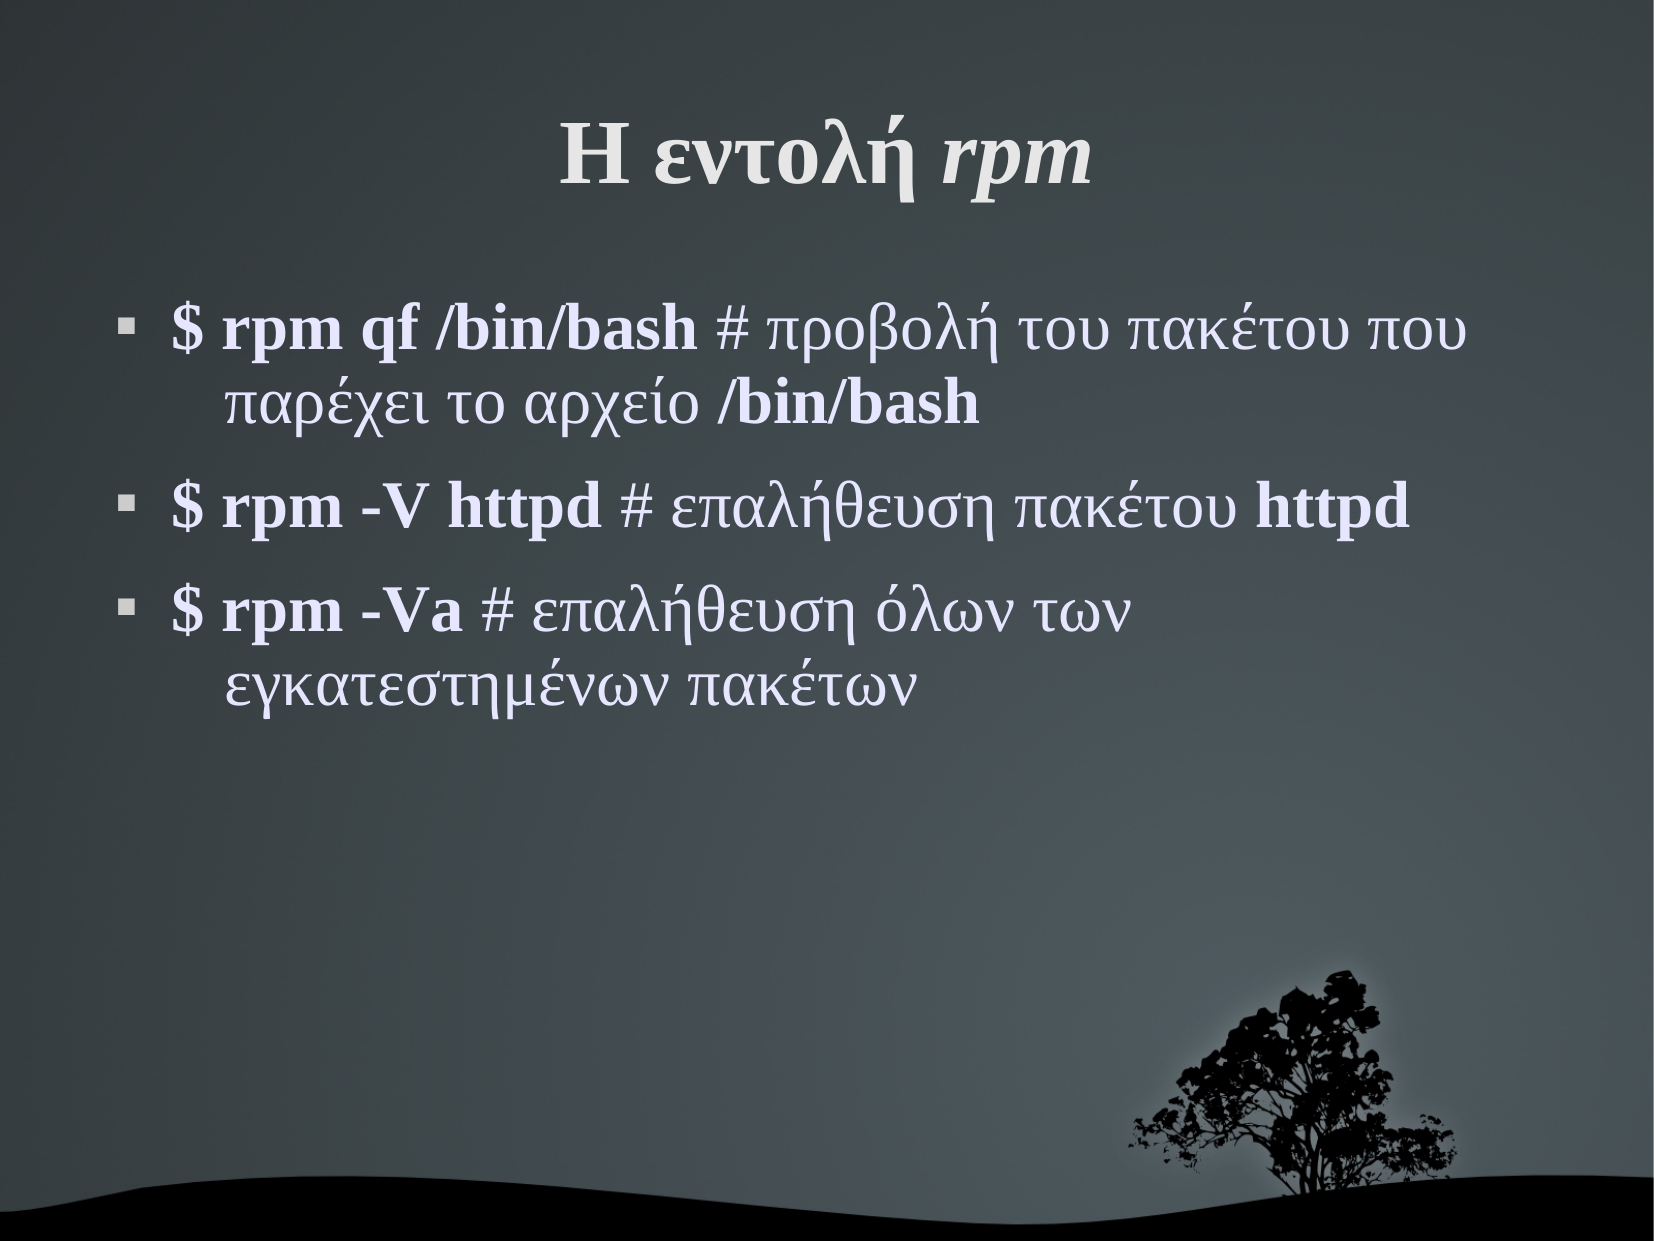

Η εντολή rpm
# $ rpm qf /bin/bash # προβολή του πακέτου που παρέχει το αρχείο /bin/bash
$ rpm -V httpd # επαλήθευση πακέτου httpd
$ rpm -Va # επαλήθευση όλων των εγκατεστημένων πακέτων